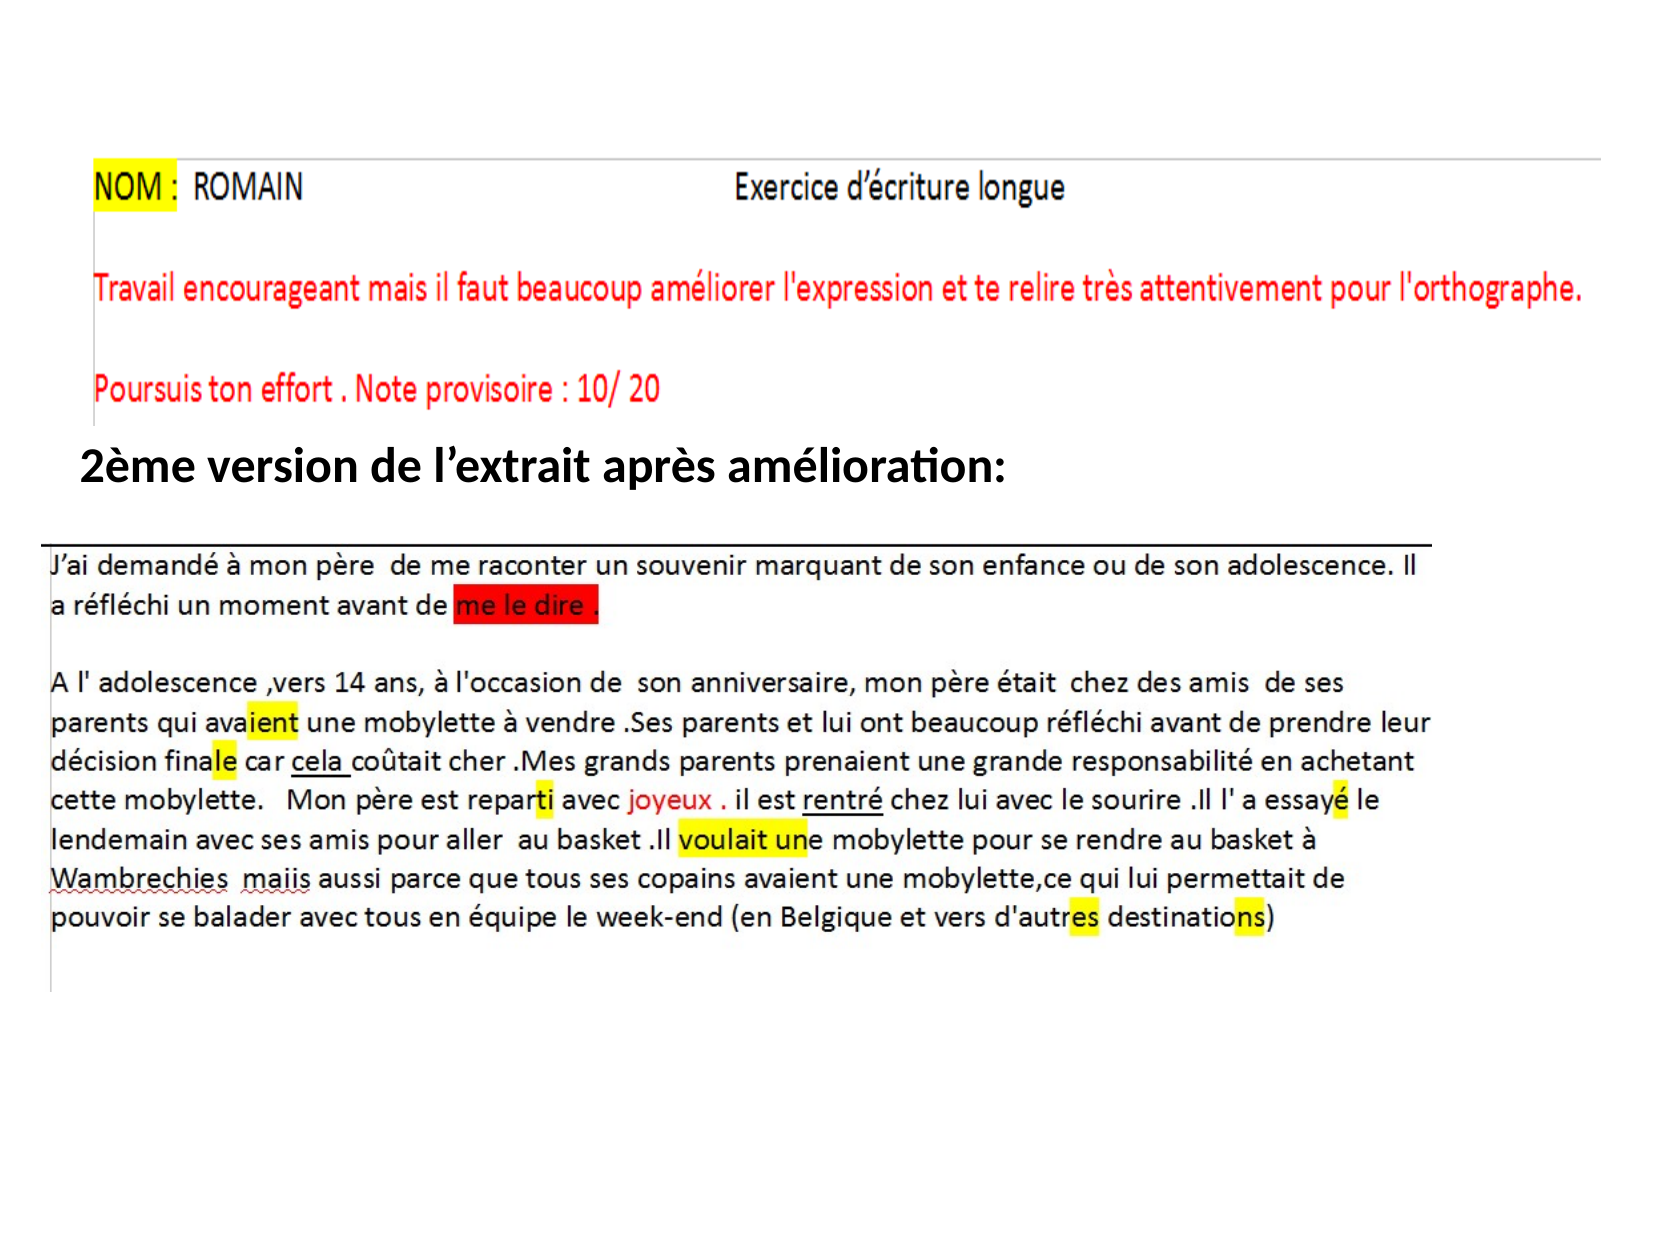

#
H. Lentieul Collège Albert Ball Annoeullin
2ème version de l’extrait après amélioration: